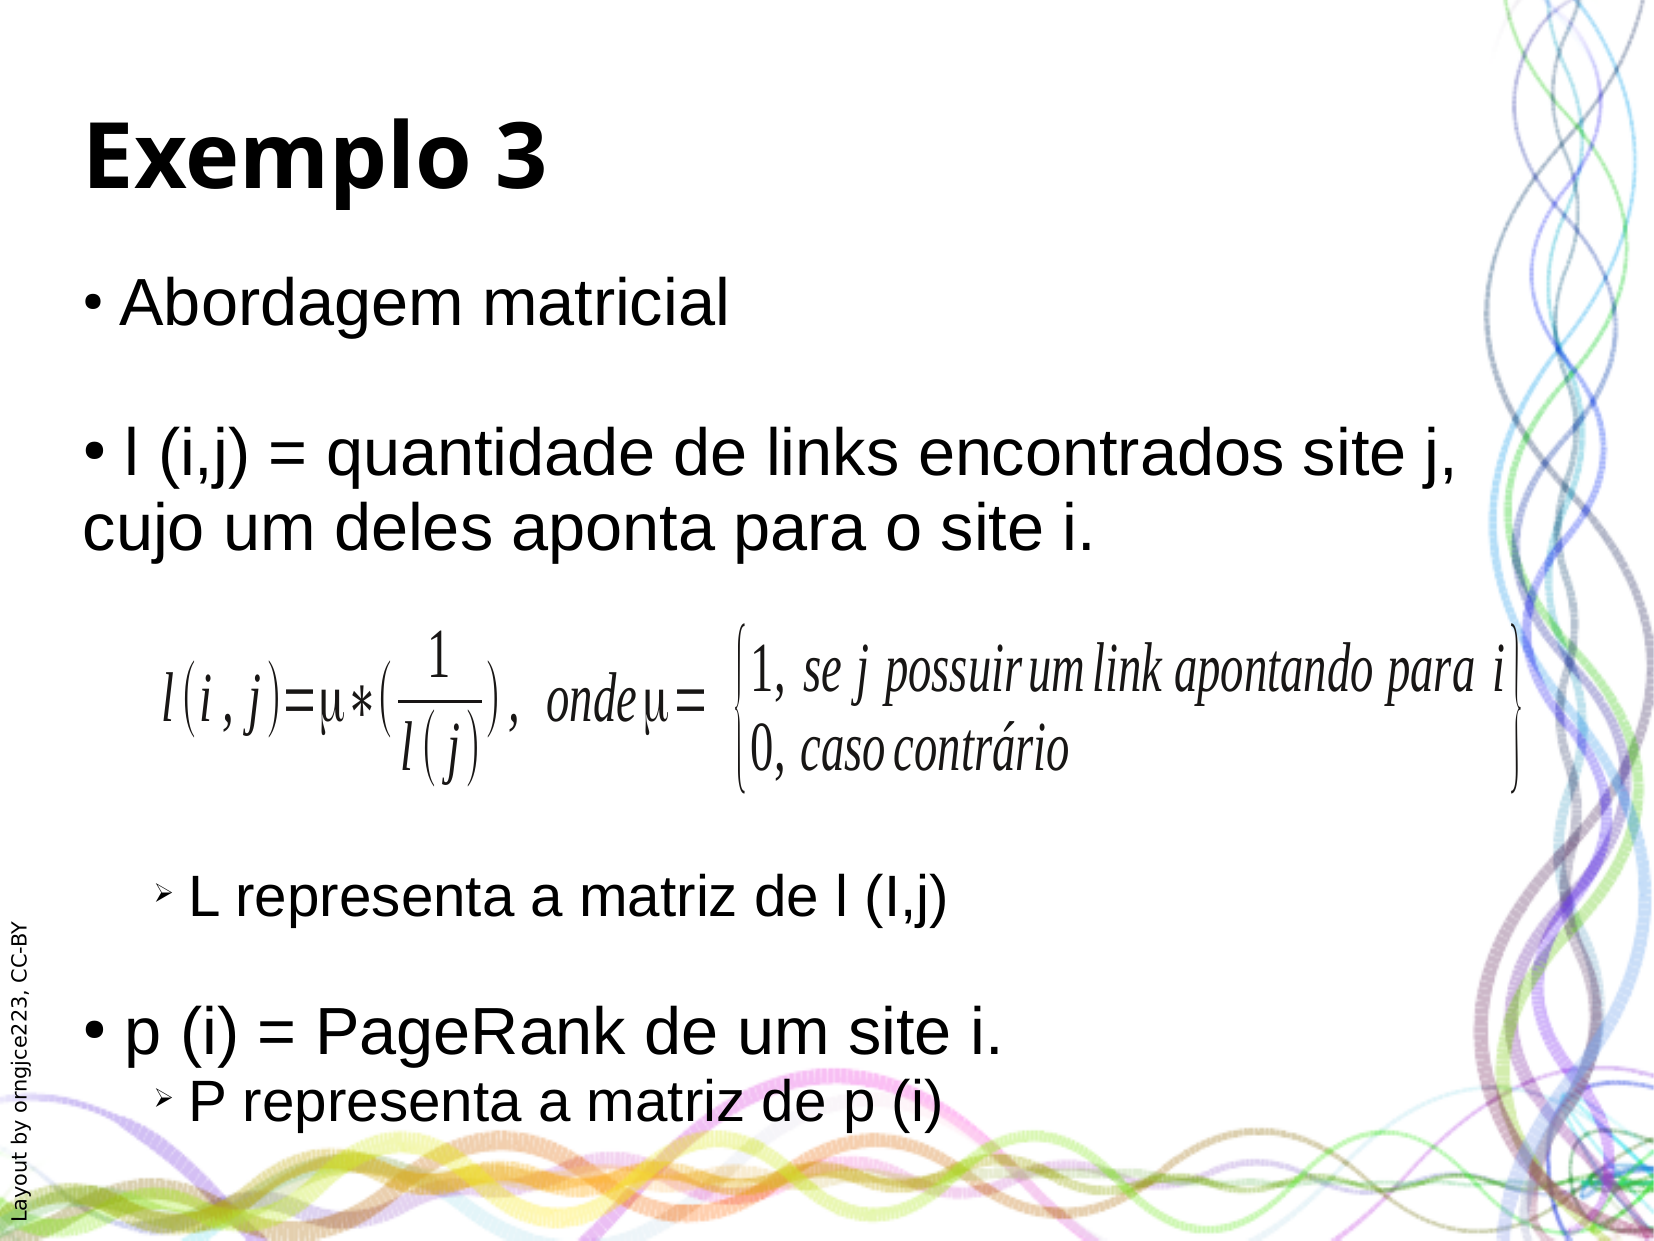

# Exemplo 3
 Abordagem matricial
 l (i,j) = quantidade de links encontrados site j, cujo um deles aponta para o site i.
L representa a matriz de l (I,j)
 p (i) = PageRank de um site i.
P representa a matriz de p (i)